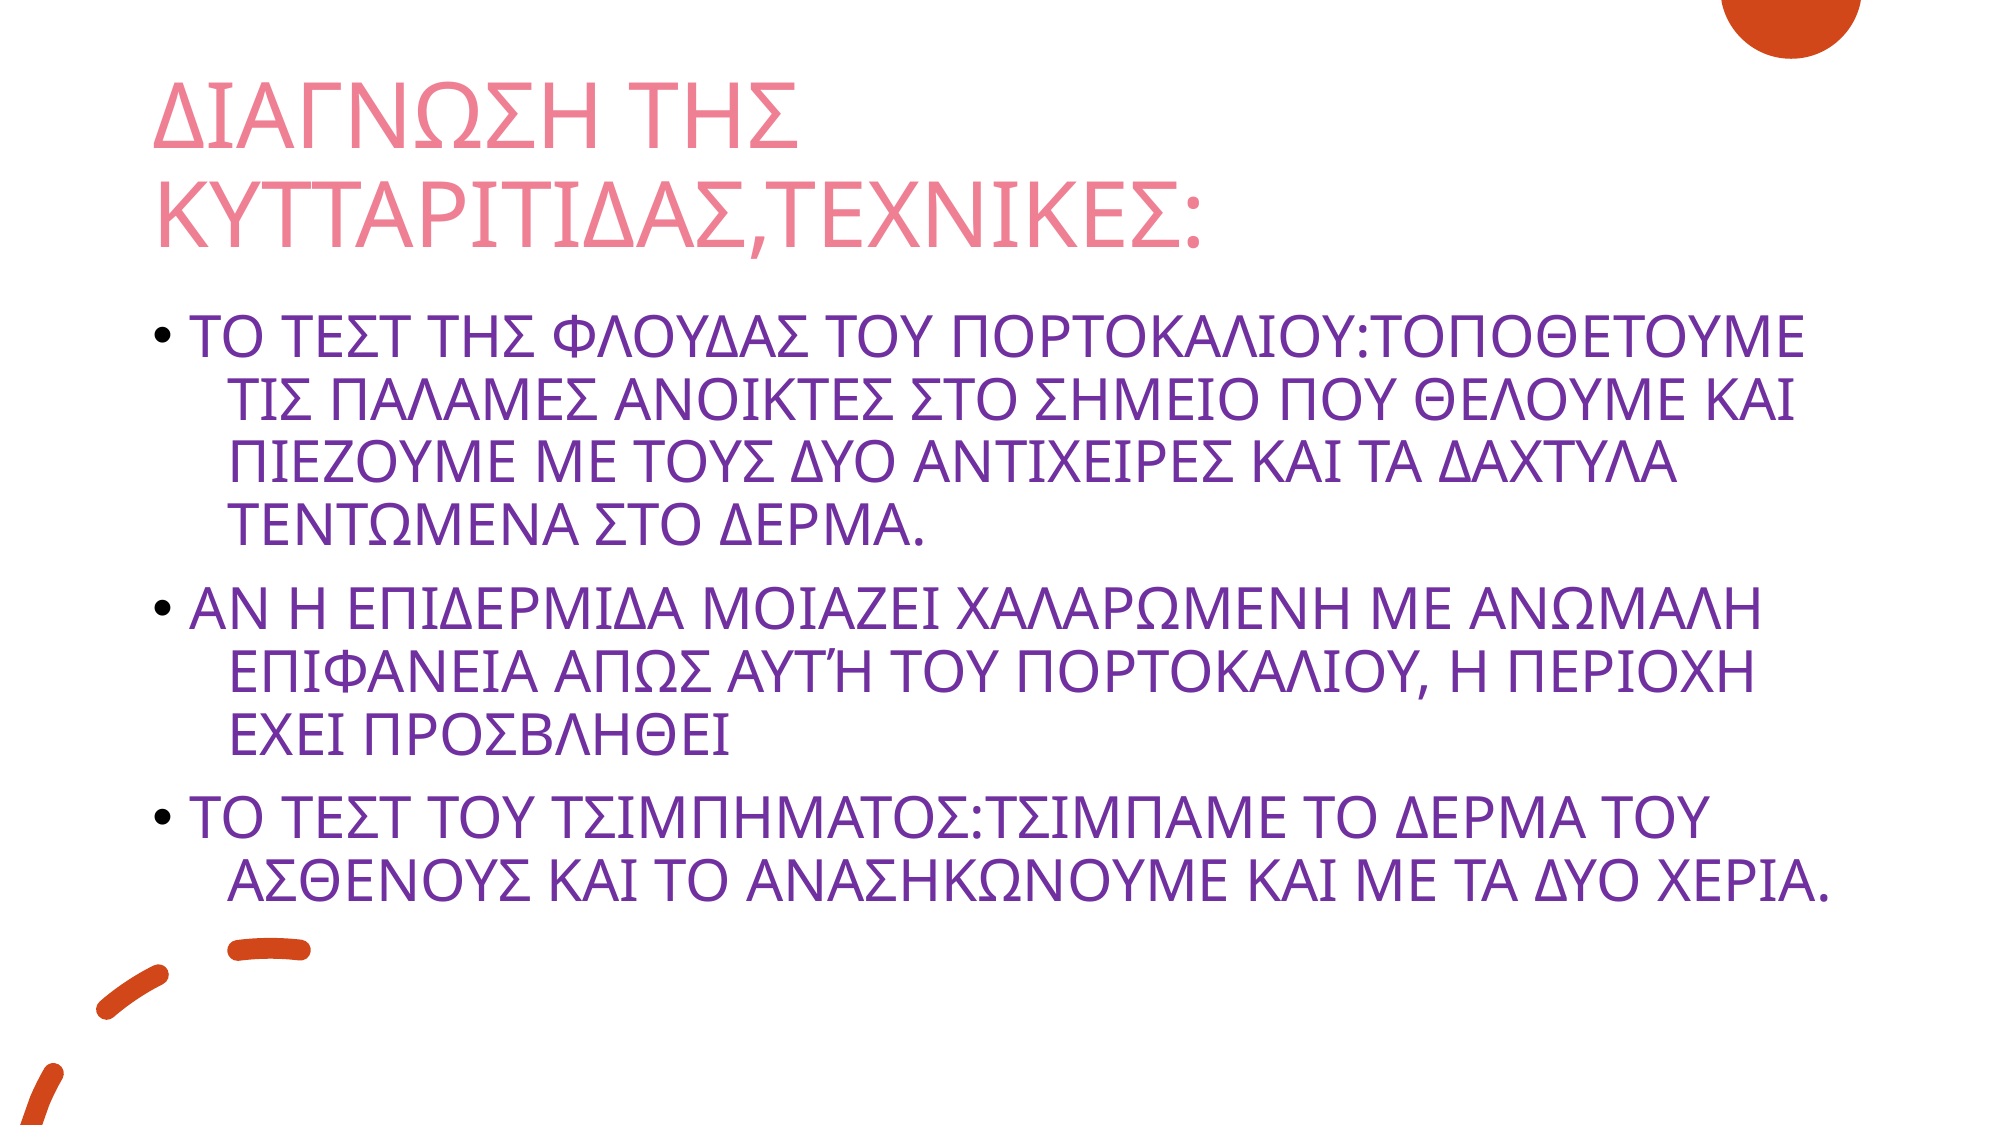

# ΔΙΑΓΝΩΣΗ ΤΗΣ ΚΥΤΤΑΡΙΤΙΔΑΣ,ΤΕΧΝΙΚΕΣ:
ΤΟ ΤΕΣΤ ΤΗΣ ΦΛΟΥΔΑΣ ΤΟΥ ΠΟΡΤΟΚΑΛΙΟΥ:ΤΟΠΟΘΕΤΟΥΜΕ ΤΙΣ ΠΑΛΑΜΕΣ ΑΝΟΙΚΤΕΣ ΣΤΟ ΣΗΜΕΙΟ ΠΟΥ ΘΕΛΟΥΜΕ ΚΑΙ ΠΙΕΖΟΥΜΕ ΜΕ ΤΟΥΣ ΔΥΟ ΑΝΤΙΧΕΙΡΕΣ ΚΑΙ ΤΑ ΔΑΧΤΥΛΑ ΤΕΝΤΩΜΕΝΑ ΣΤΟ ΔΕΡΜΑ.
ΑΝ Η ΕΠΙΔΕΡΜΙΔΑ ΜΟΙΑΖΕΙ ΧΑΛΑΡΩΜΕΝΗ ΜΕ ΑΝΩΜΑΛΗ ΕΠΙΦΑΝΕΙΑ ΑΠΩΣ ΑΥΤΉ ΤΟΥ ΠΟΡΤΟΚΑΛΙΟΥ, Η ΠΕΡΙΟΧΗ ΕΧΕΙ ΠΡΟΣΒΛΗΘΕΙ
ΤΟ ΤΕΣΤ ΤΟΥ ΤΣΙΜΠΗΜΑΤΟΣ:ΤΣΙΜΠΑΜΕ ΤΟ ΔΕΡΜΑ ΤΟΥ ΑΣΘΕΝΟΥΣ ΚΑΙ ΤΟ ΑΝΑΣΗΚΩΝΟΥΜΕ ΚΑΙ ΜΕ ΤΑ ΔΥΟ ΧΕΡΙΑ.